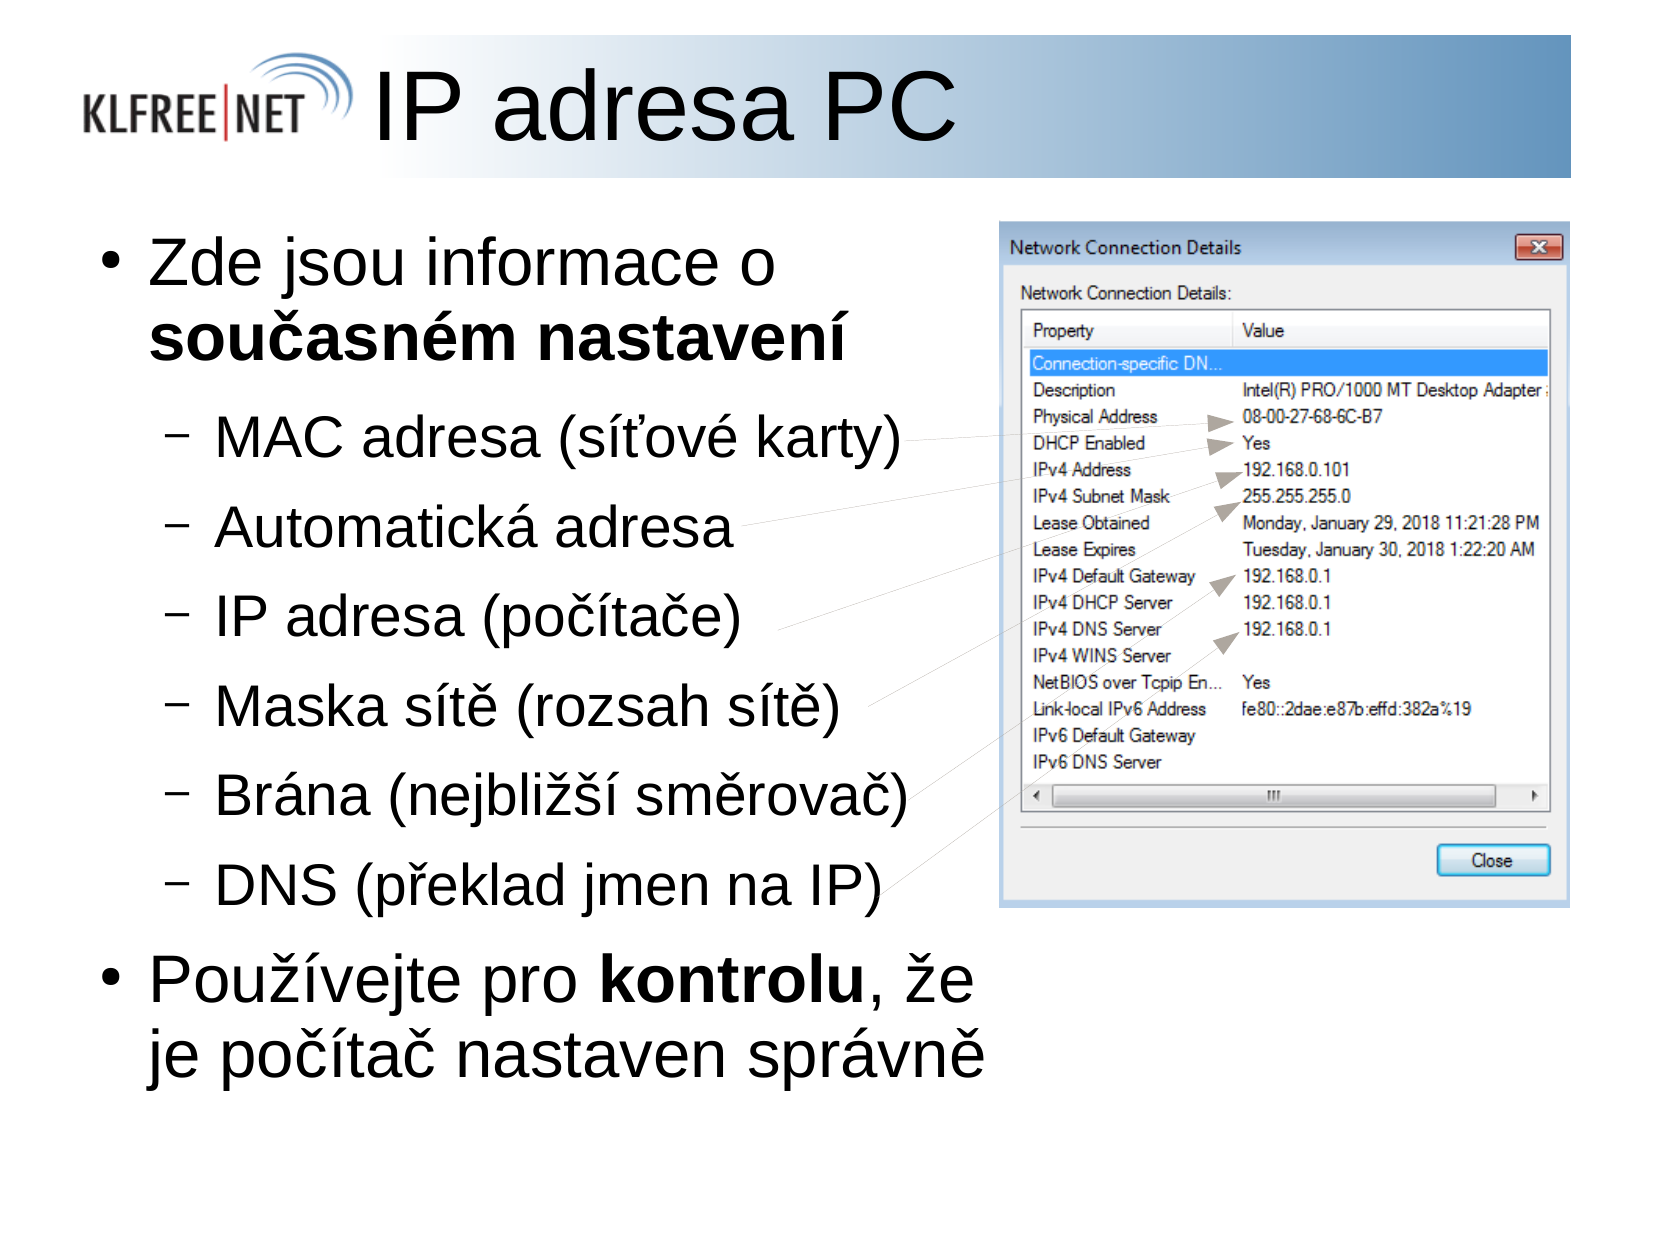

# IP adresa PC
Zde jsou informace o současném nastavení
MAC adresa (síťové karty)
Automatická adresa
IP adresa (počítače)
Maska sítě (rozsah sítě)
Brána (nejbližší směrovač)
DNS (překlad jmen na IP)
Používejte pro kontrolu, že je počítač nastaven správně